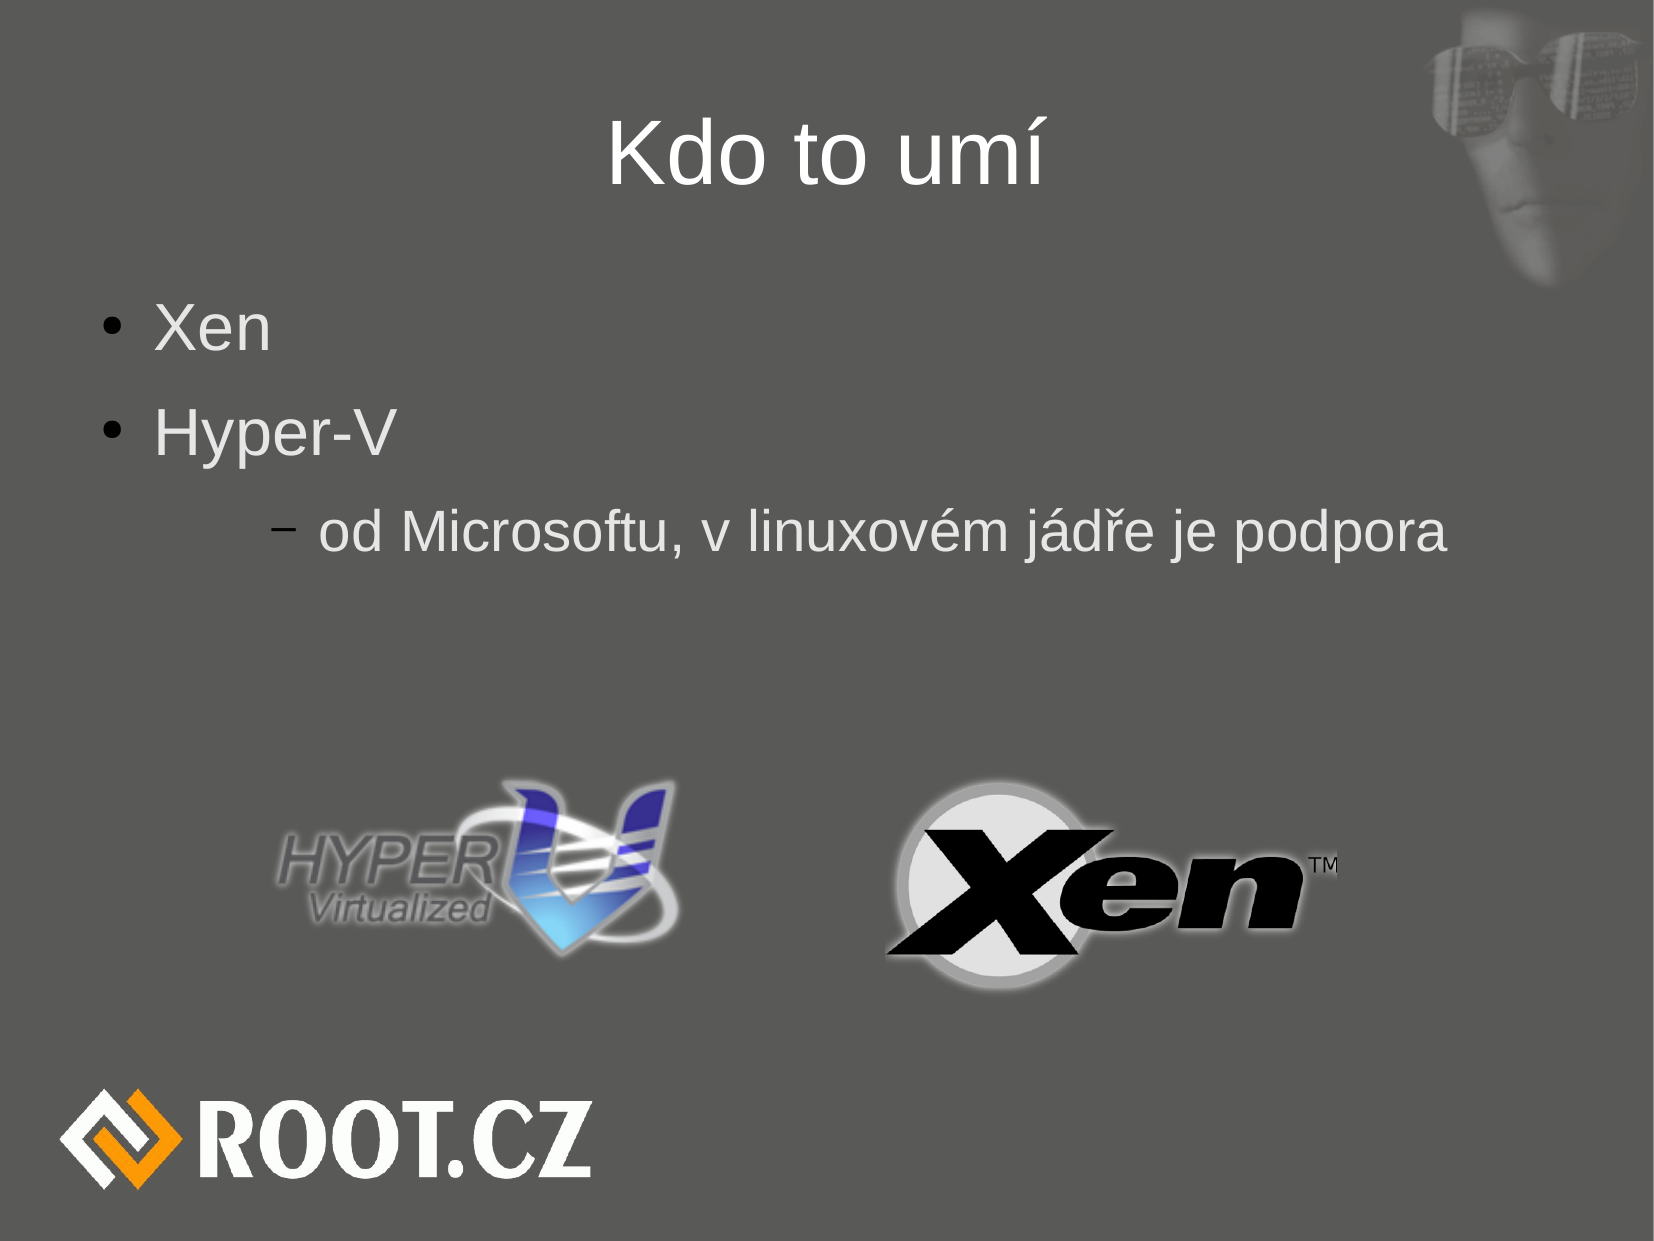

# Kdo to umí
Xen
Hyper-V
od Microsoftu, v linuxovém jádře je podpora